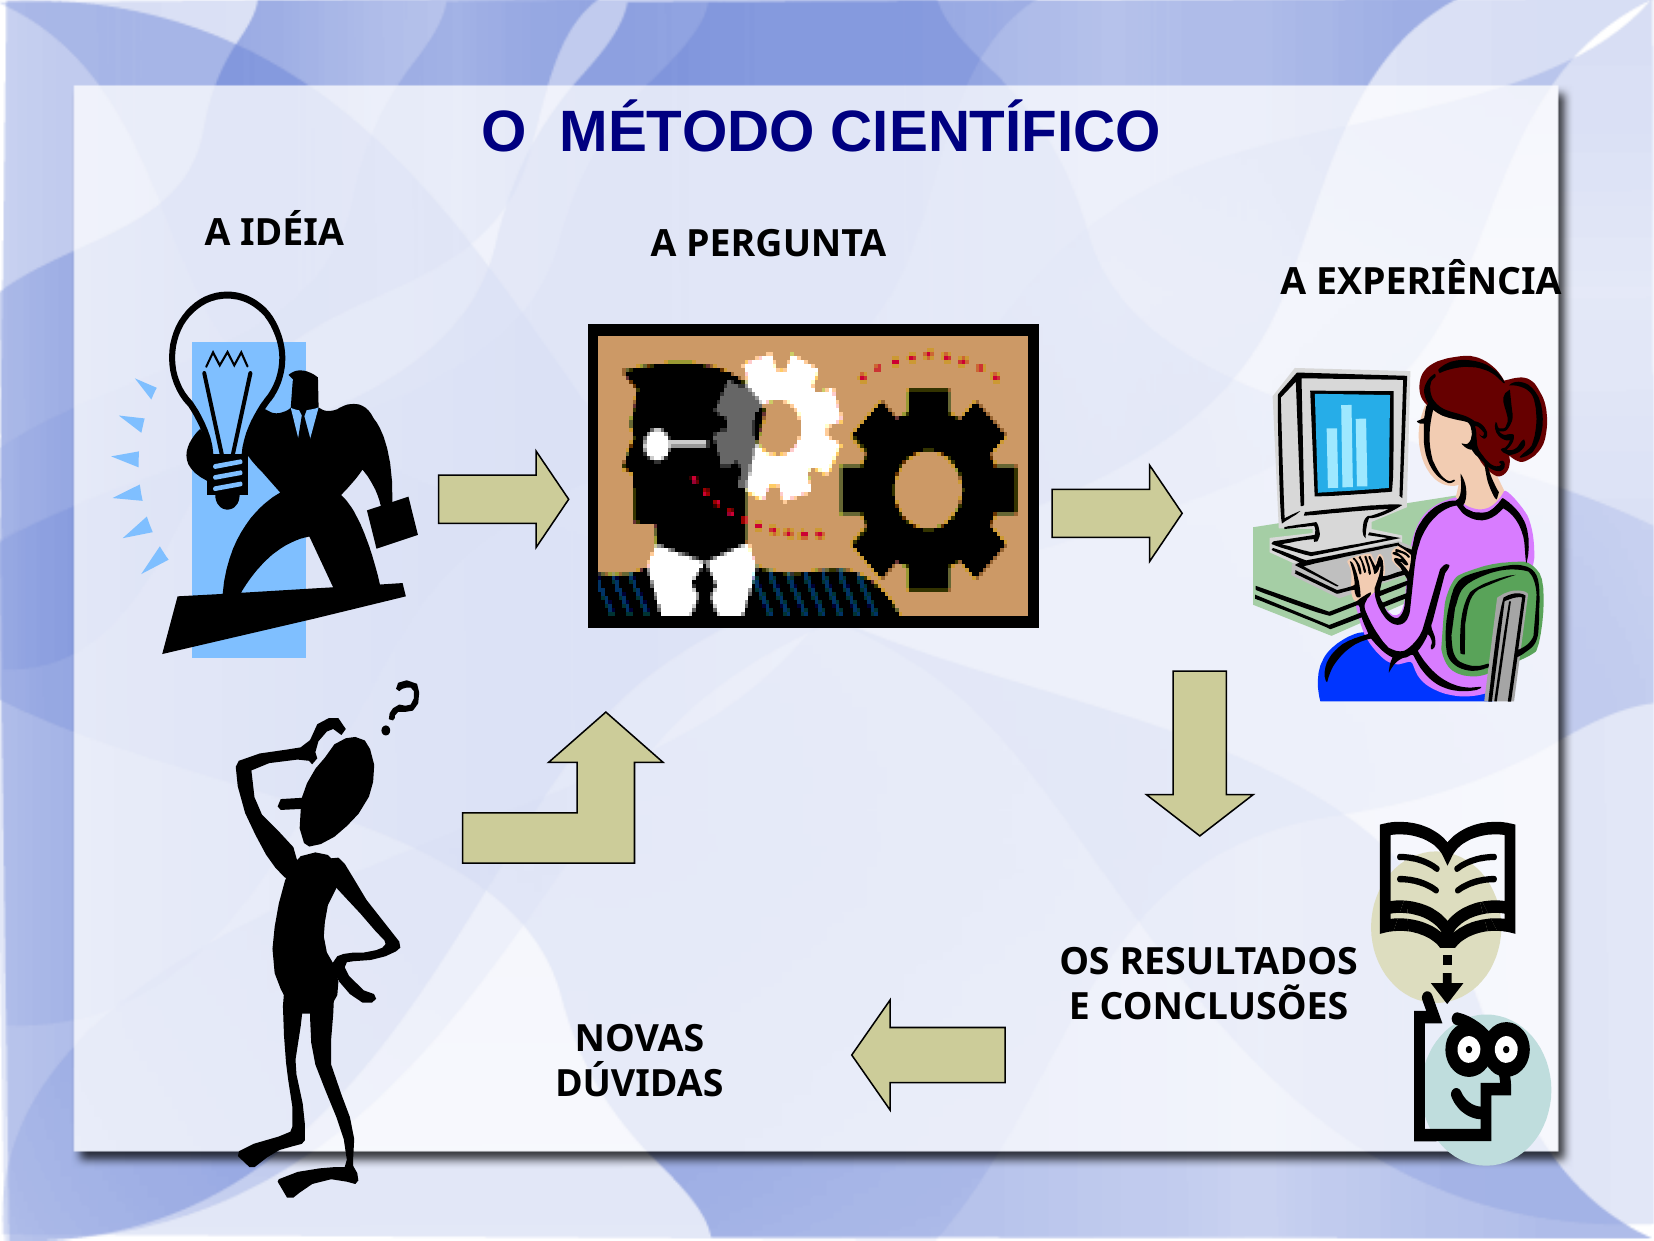

# O MÉTODO CIENTÍFICO
A IDÉIA
A PERGUNTA
A EXPERIÊNCIA
OS RESULTADOS E CONCLUSÕES
NOVAS DÚVIDAS